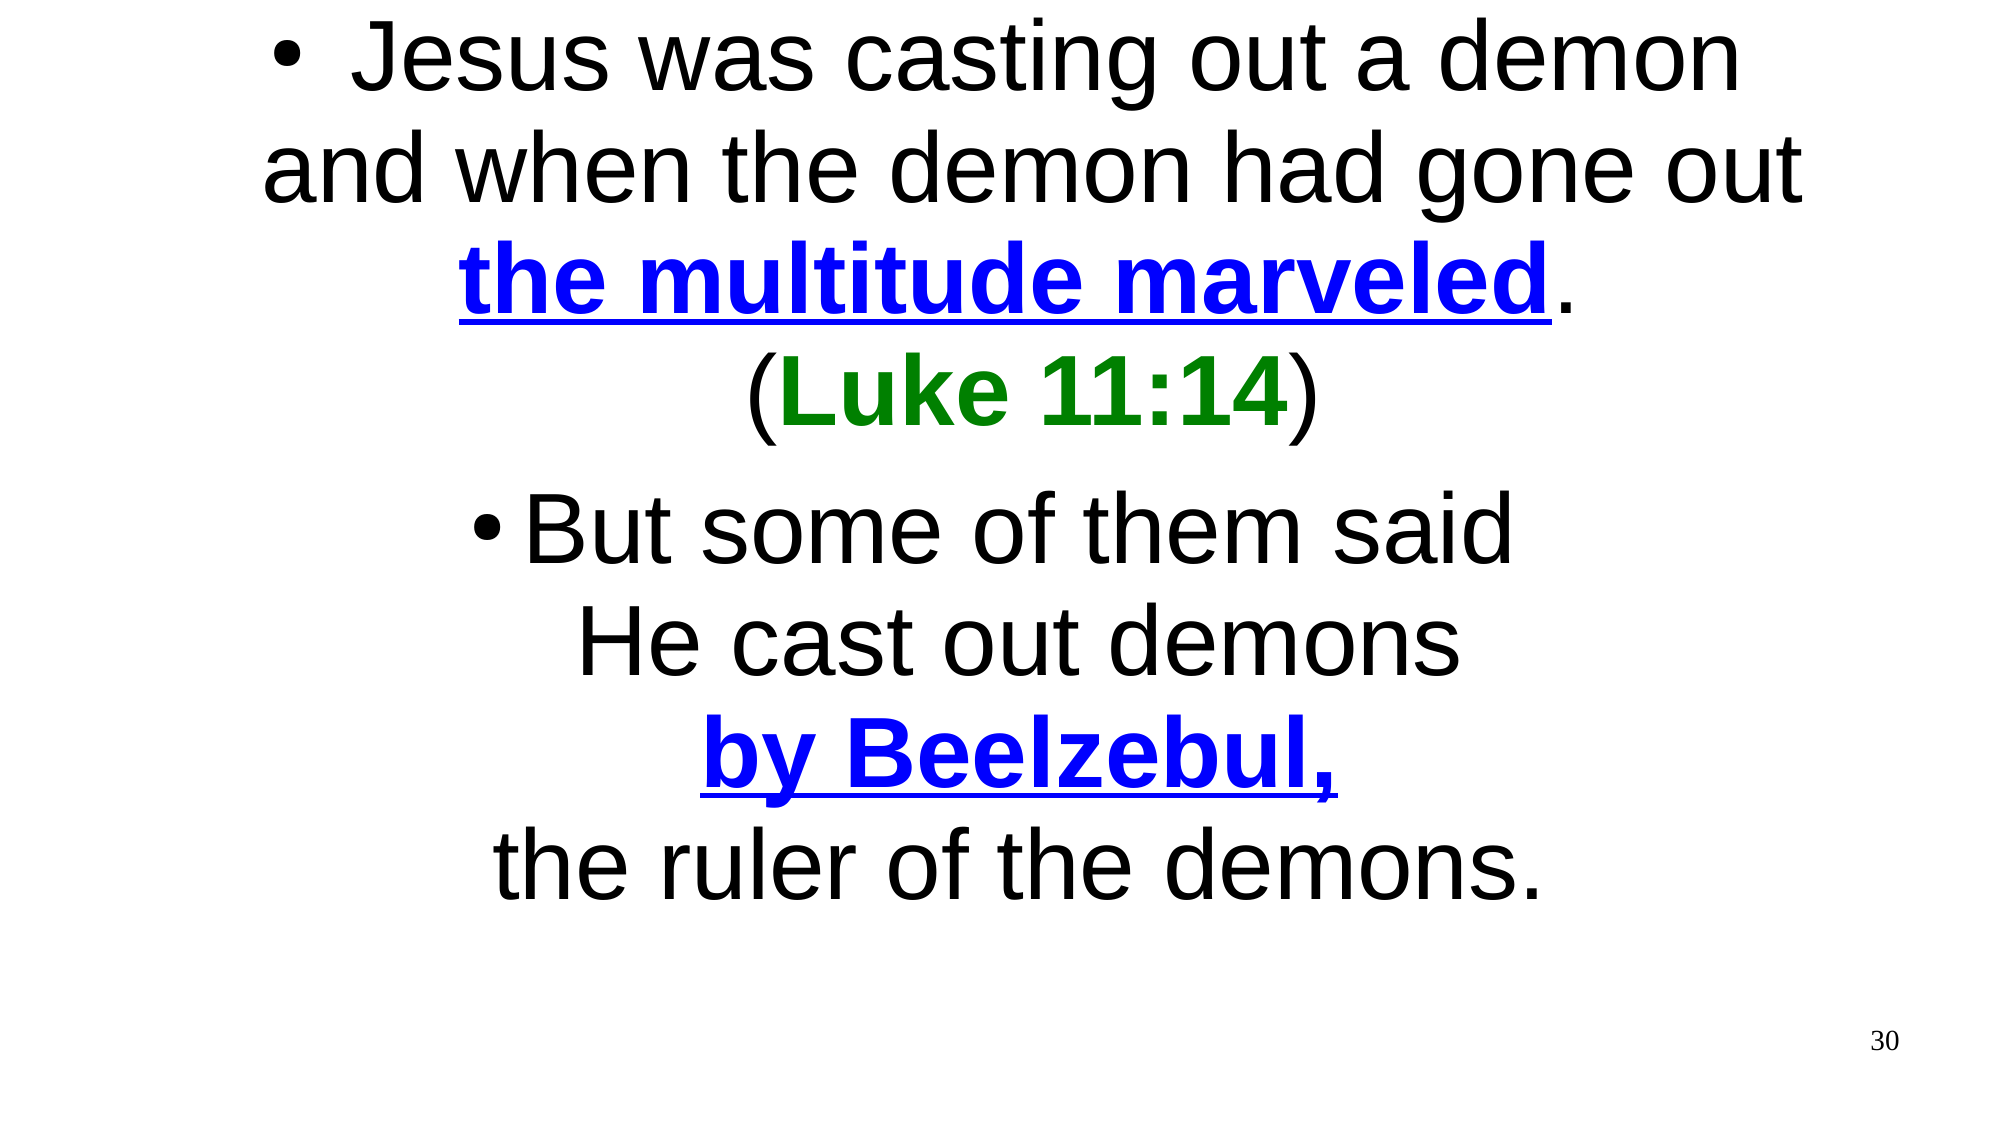

# Jesus was casting out a demon and when the demon had gone out the multitude marveled. (Luke 11:14)
But some of them said
He cast out demons
by Beelzebul,
the ruler of the demons.
30